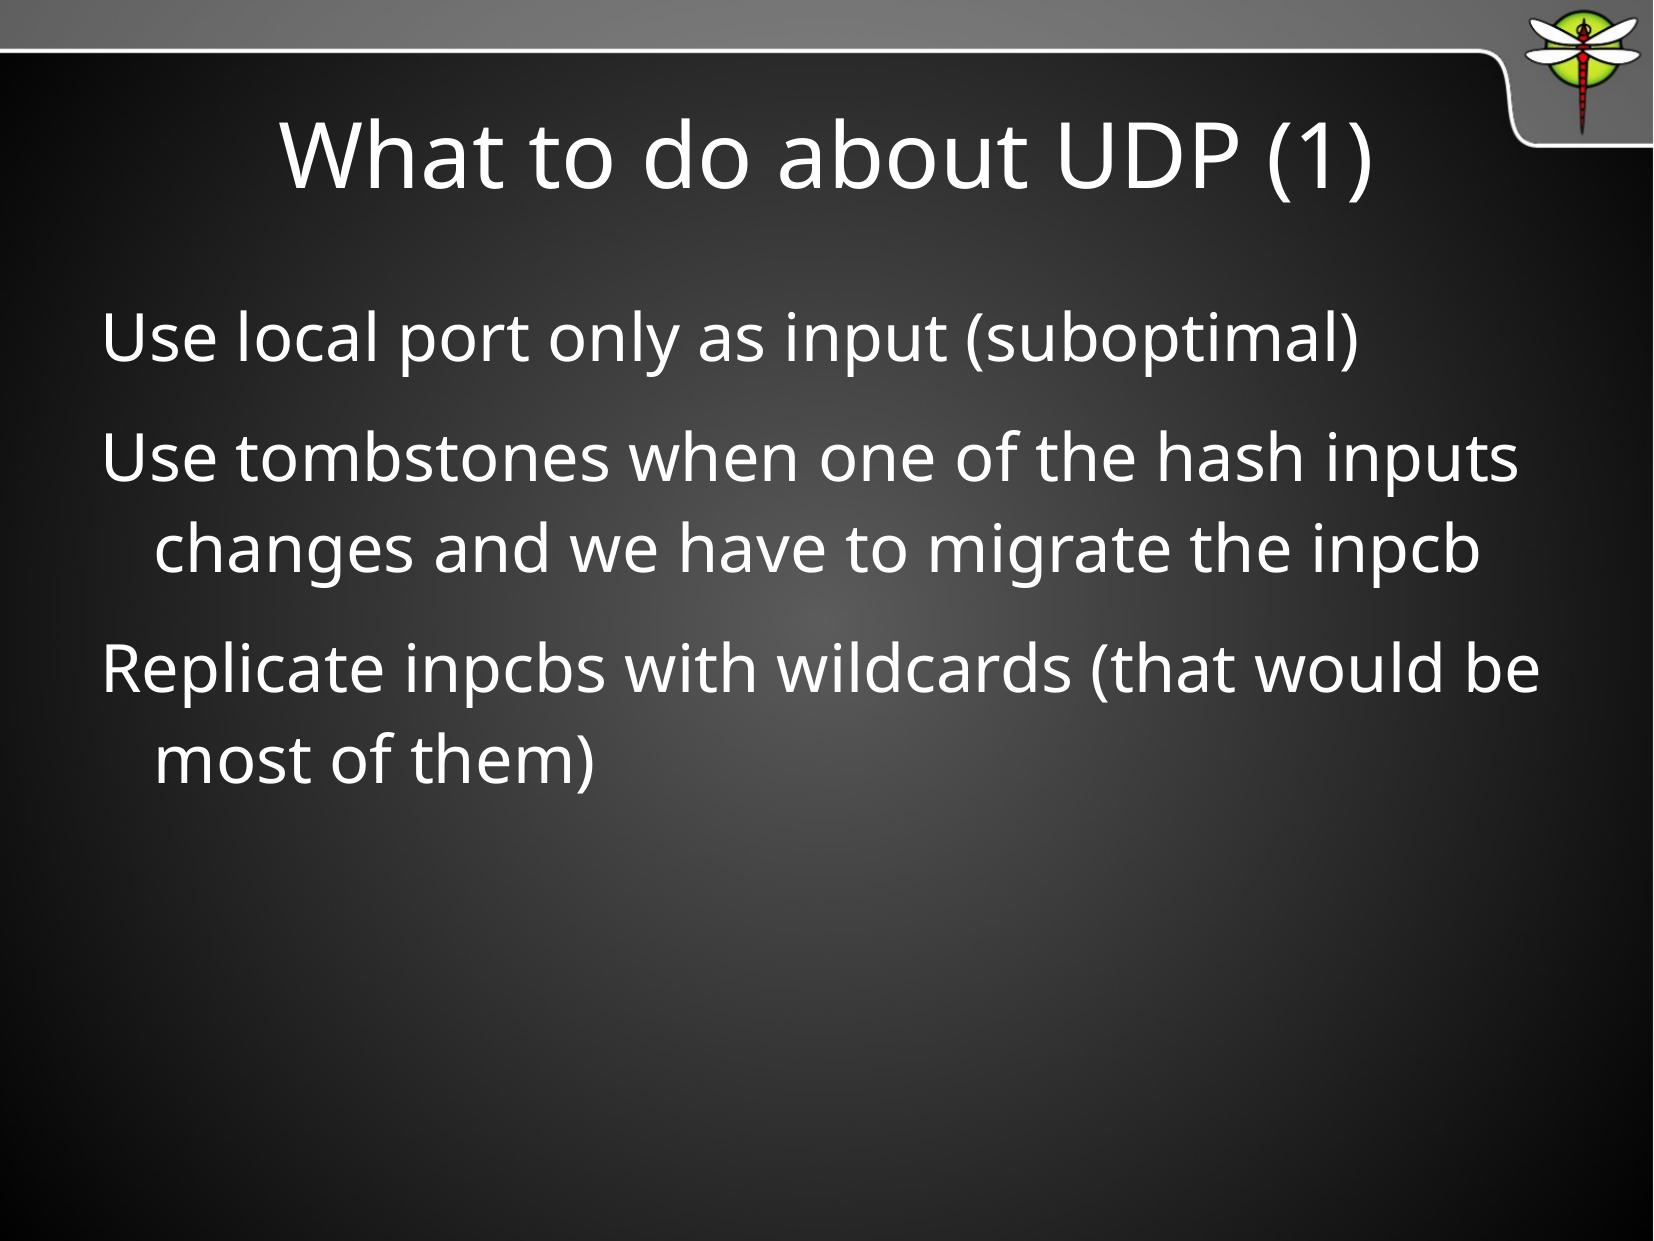

# What to do about UDP (1)
Use local port only as input (suboptimal)
Use tombstones when one of the hash inputs changes and we have to migrate the inpcb
Replicate inpcbs with wildcards (that would be most of them)